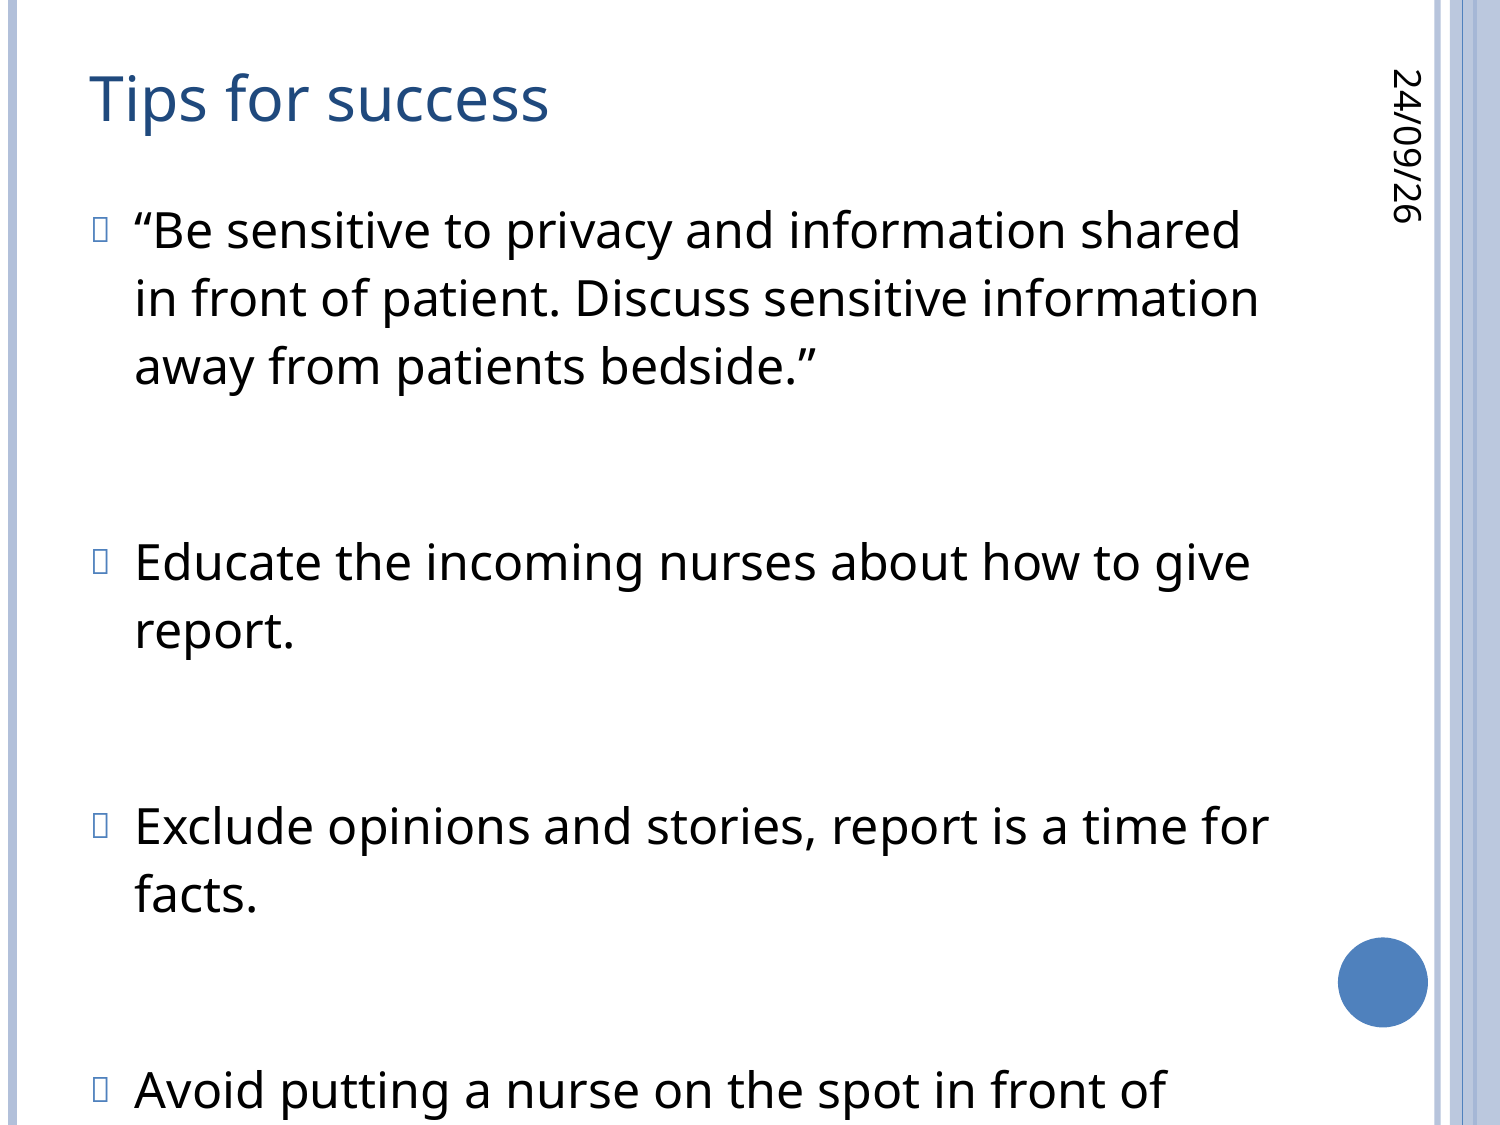

# Tips for success
“Be sensitive to privacy and information shared in front of patient. Discuss sensitive information away from patients bedside.”
Educate the incoming nurses about how to give report.
Exclude opinions and stories, report is a time for facts.
Avoid putting a nurse on the spot in front of patient and/or family.
(Baker & McGowan, 2010, p 358)